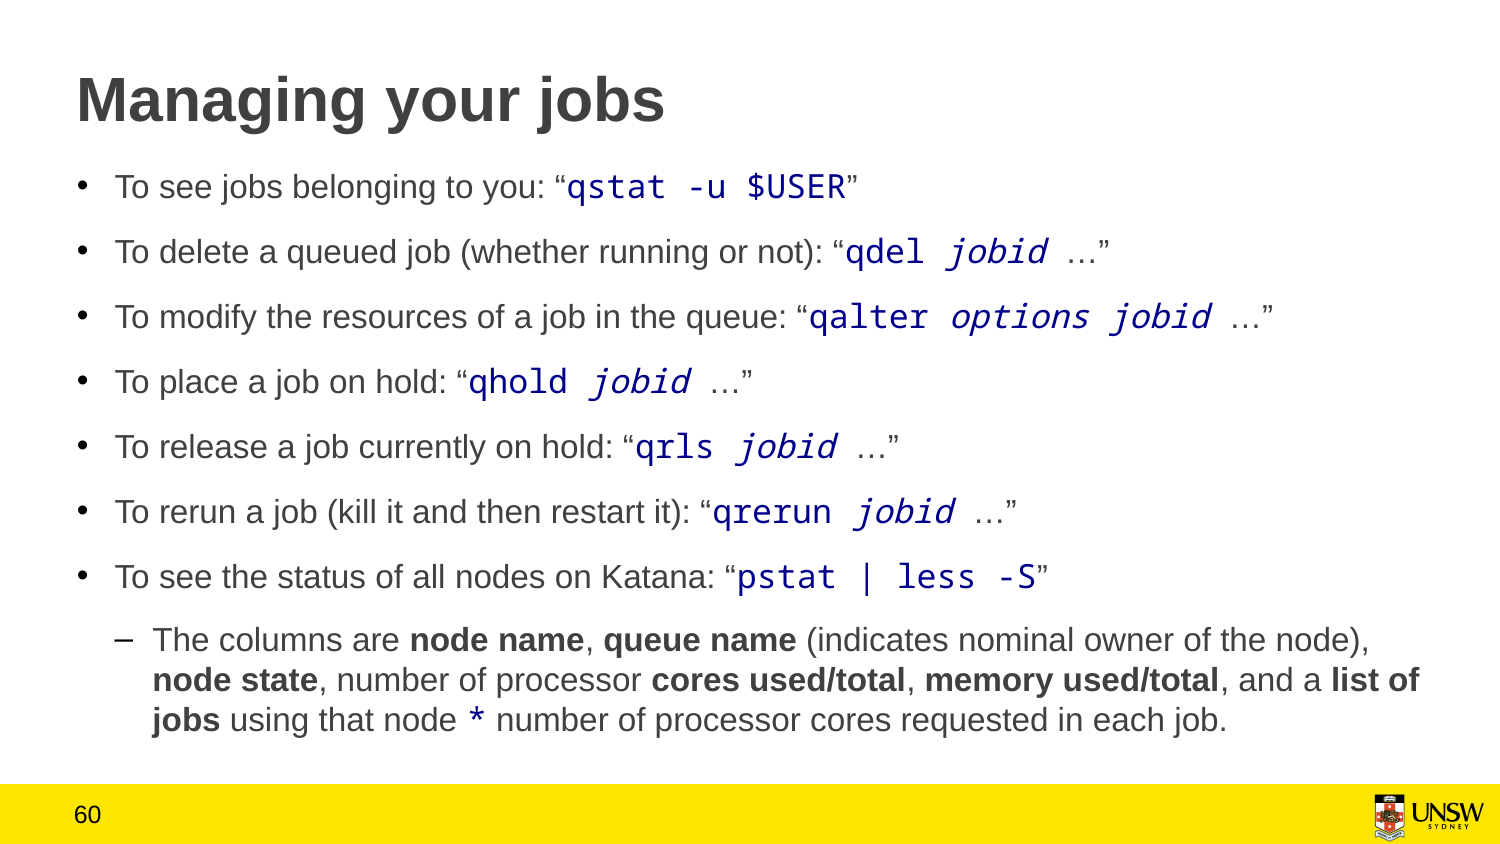

# Managing your jobs
To see jobs belonging to you: “qstat -u $USER”
To delete a queued job (whether running or not): “qdel jobid …”
To modify the resources of a job in the queue: “qalter options jobid …”
To place a job on hold: “qhold jobid …”
To release a job currently on hold: “qrls jobid …”
To rerun a job (kill it and then restart it): “qrerun jobid …”
To see the status of all nodes on Katana: “pstat | less -S”
The columns are node name, queue name (indicates nominal owner of the node), node state, number of processor cores used/total, memory used/total, and a list of jobs using that node * number of processor cores requested in each job.